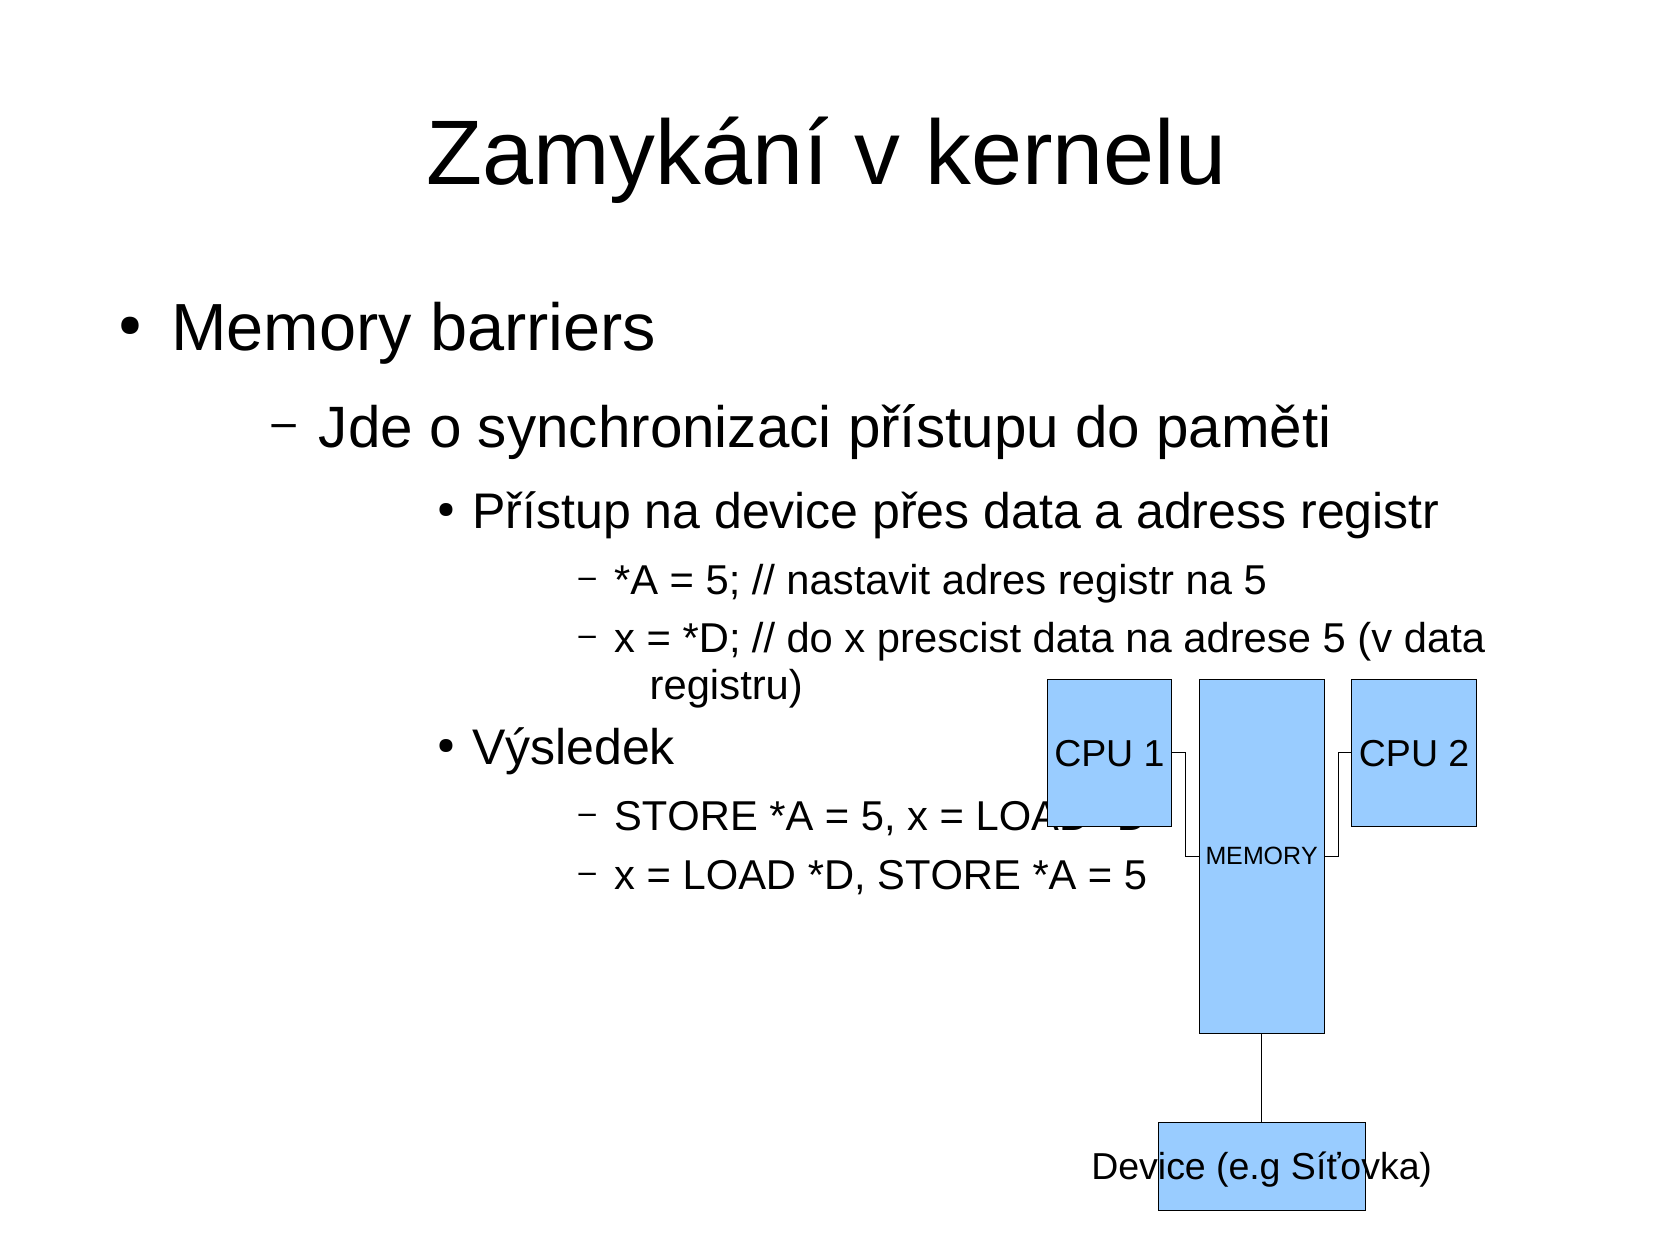

# Zamykání v kernelu
Memory barriers
Jde o synchronizaci přístupu do paměti
Přístup na device přes data a adress registr
*A = 5; // nastavit adres registr na 5
x = *D; // do x prescist data na adrese 5 (v data registru)
Výsledek
STORE *A = 5, x = LOAD *D
x = LOAD *D, STORE *A = 5
CPU 1
MEMORY
CPU 2
Device (e.g Síťovka)